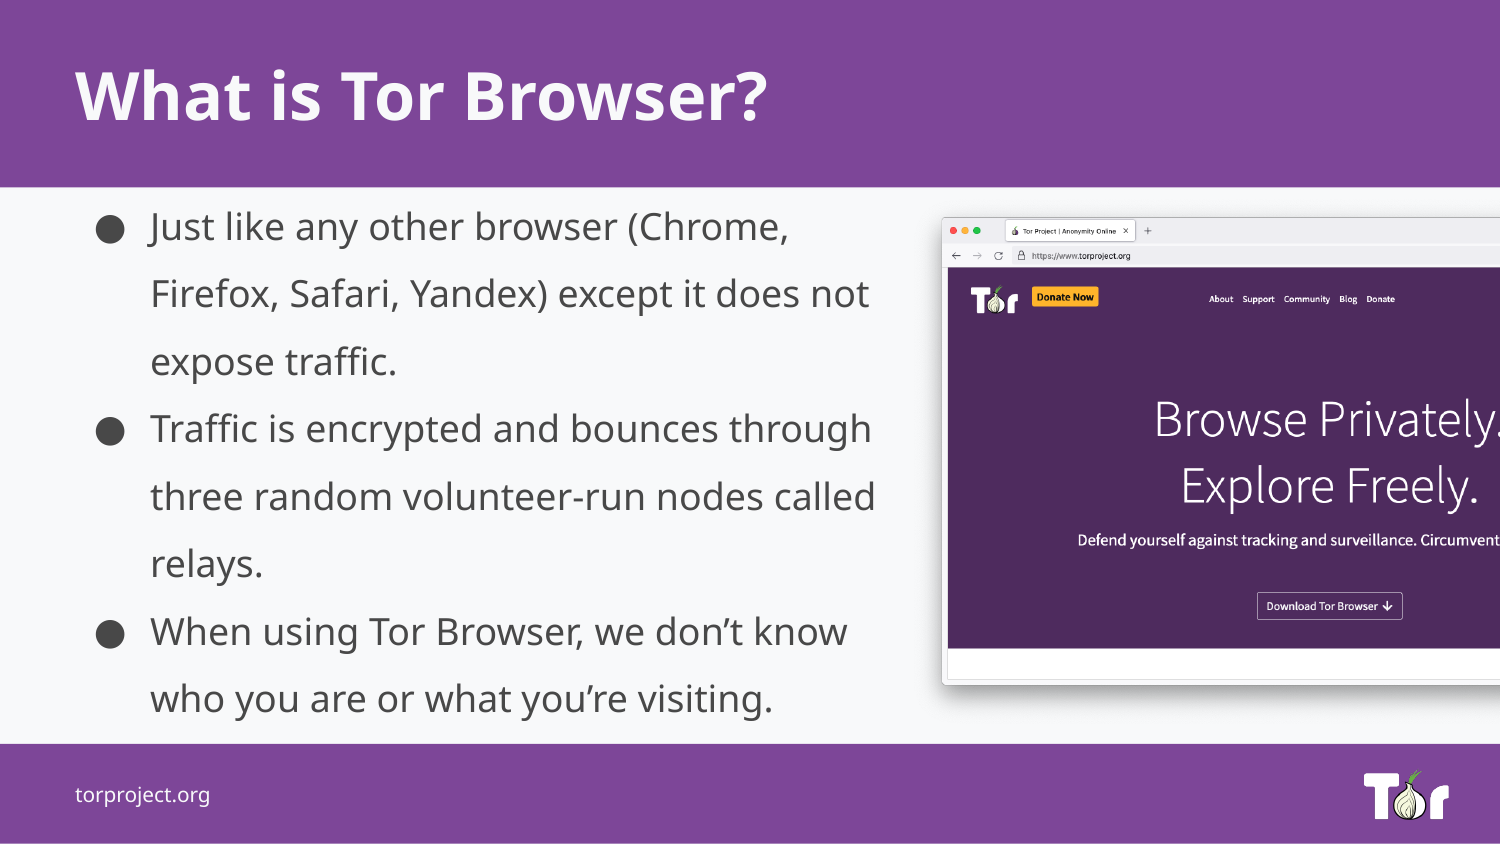

What is Tor Browser?
# Just like any other browser (Chrome, Firefox, Safari, Yandex) except it does not expose traffic.
Traffic is encrypted and bounces through three random volunteer-run nodes called relays.
When using Tor Browser, we don’t know who you are or what you’re visiting.